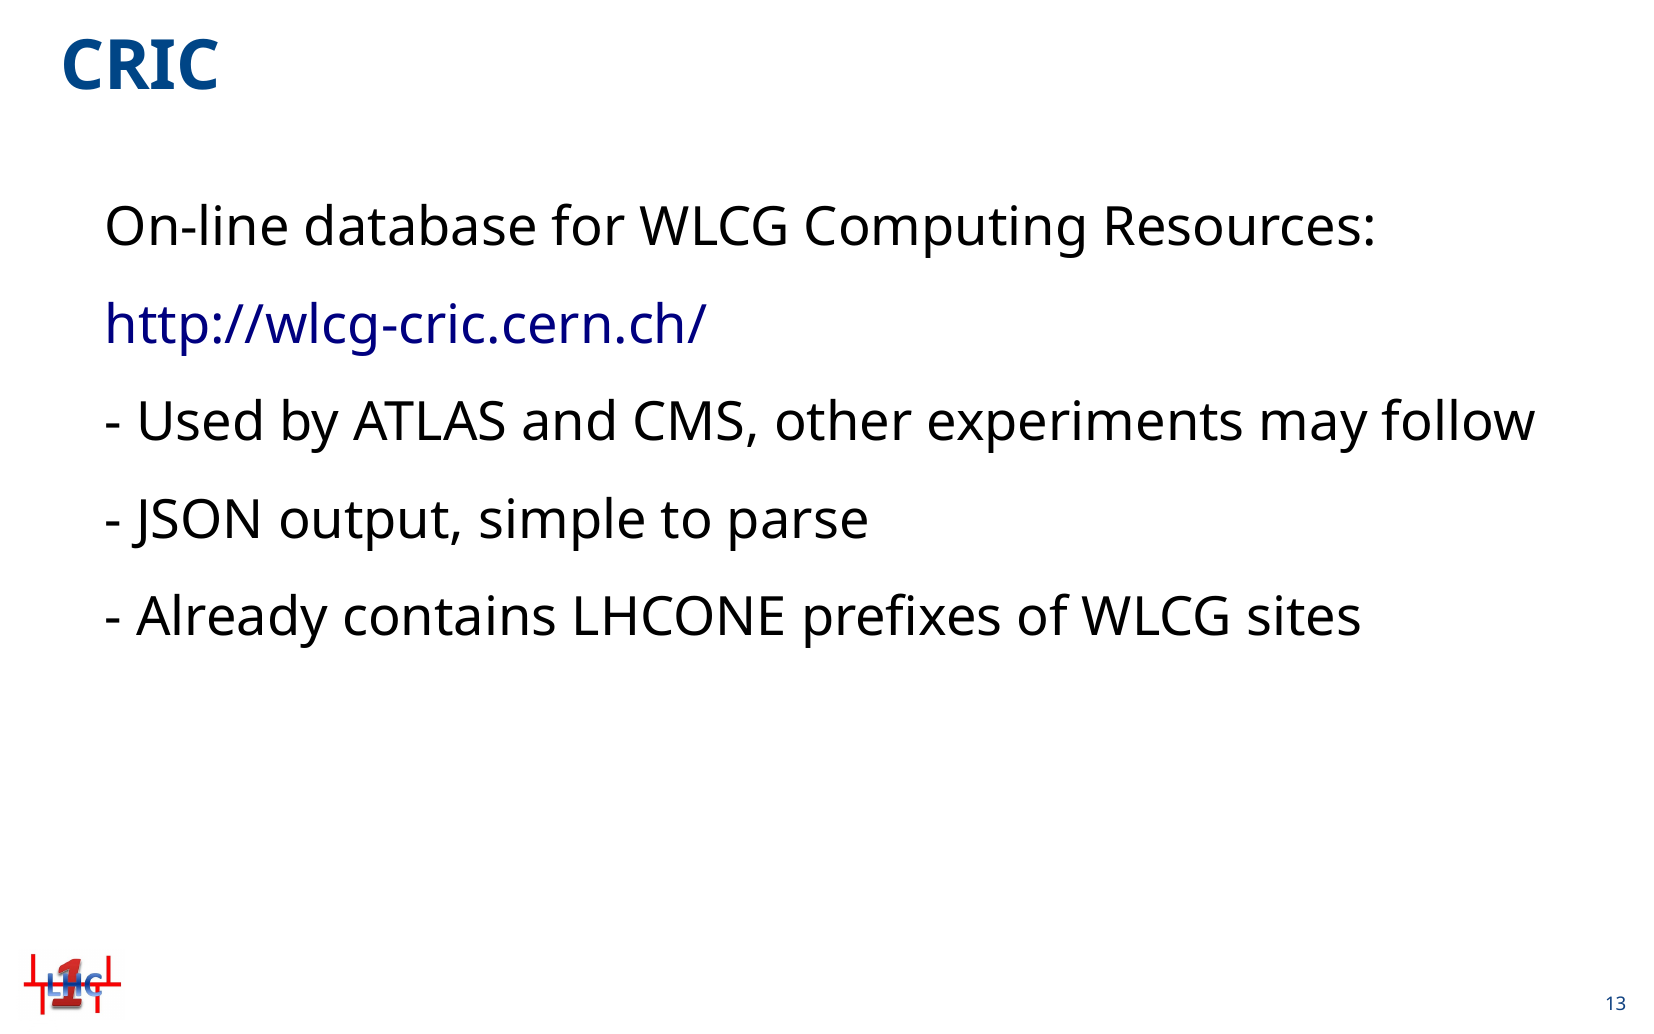

# CRIC
On-line database for WLCG Computing Resources:
http://wlcg-cric.cern.ch/
- Used by ATLAS and CMS, other experiments may follow
- JSON output, simple to parse
- Already contains LHCONE prefixes of WLCG sites